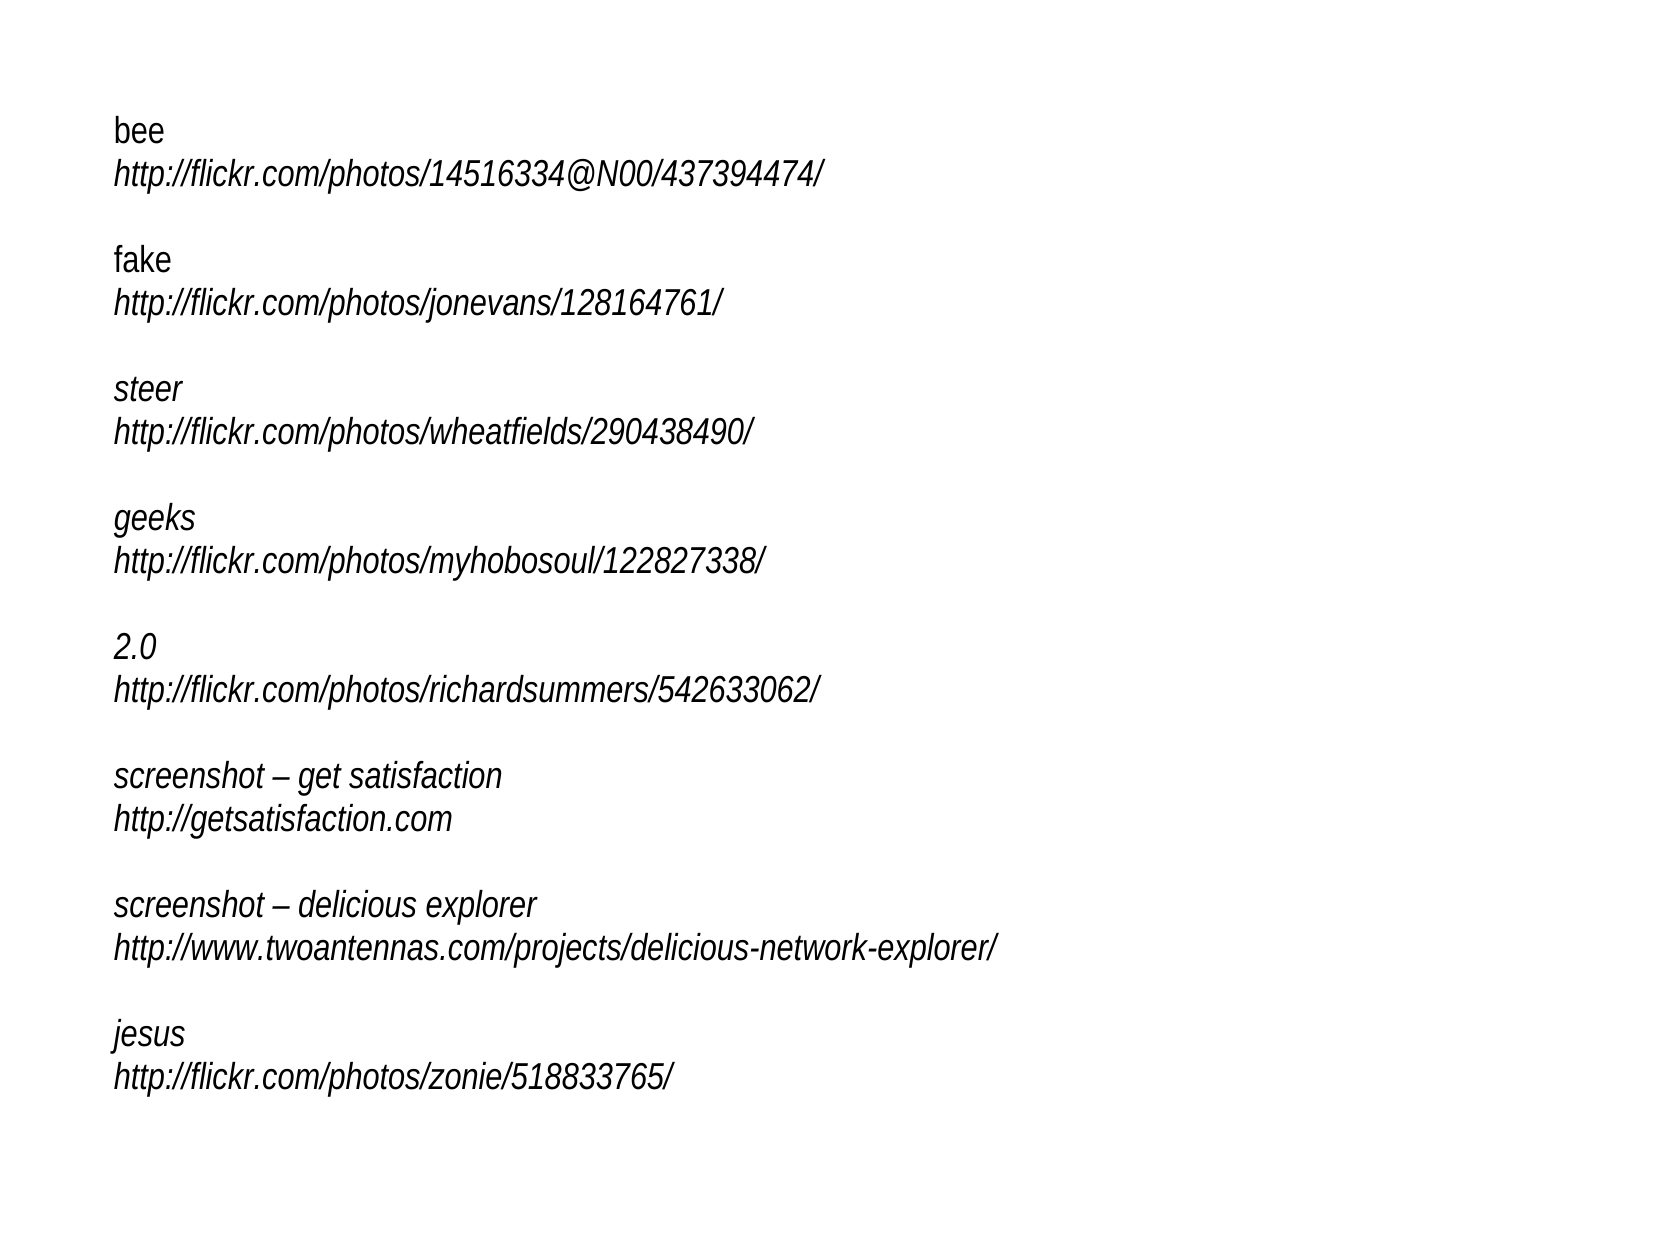

# bee http://flickr.com/photos/14516334@N00/437394474/ fake http://flickr.com/photos/jonevans/128164761/ steer http://flickr.com/photos/wheatfields/290438490/ geeks http://flickr.com/photos/myhobosoul/122827338/ 2.0 http://flickr.com/photos/richardsummers/542633062/ screenshot – get satisfaction http://getsatisfaction.com screenshot – delicious explorer http://www.twoantennas.com/projects/delicious-network-explorer/ jesus http://flickr.com/photos/zonie/518833765/